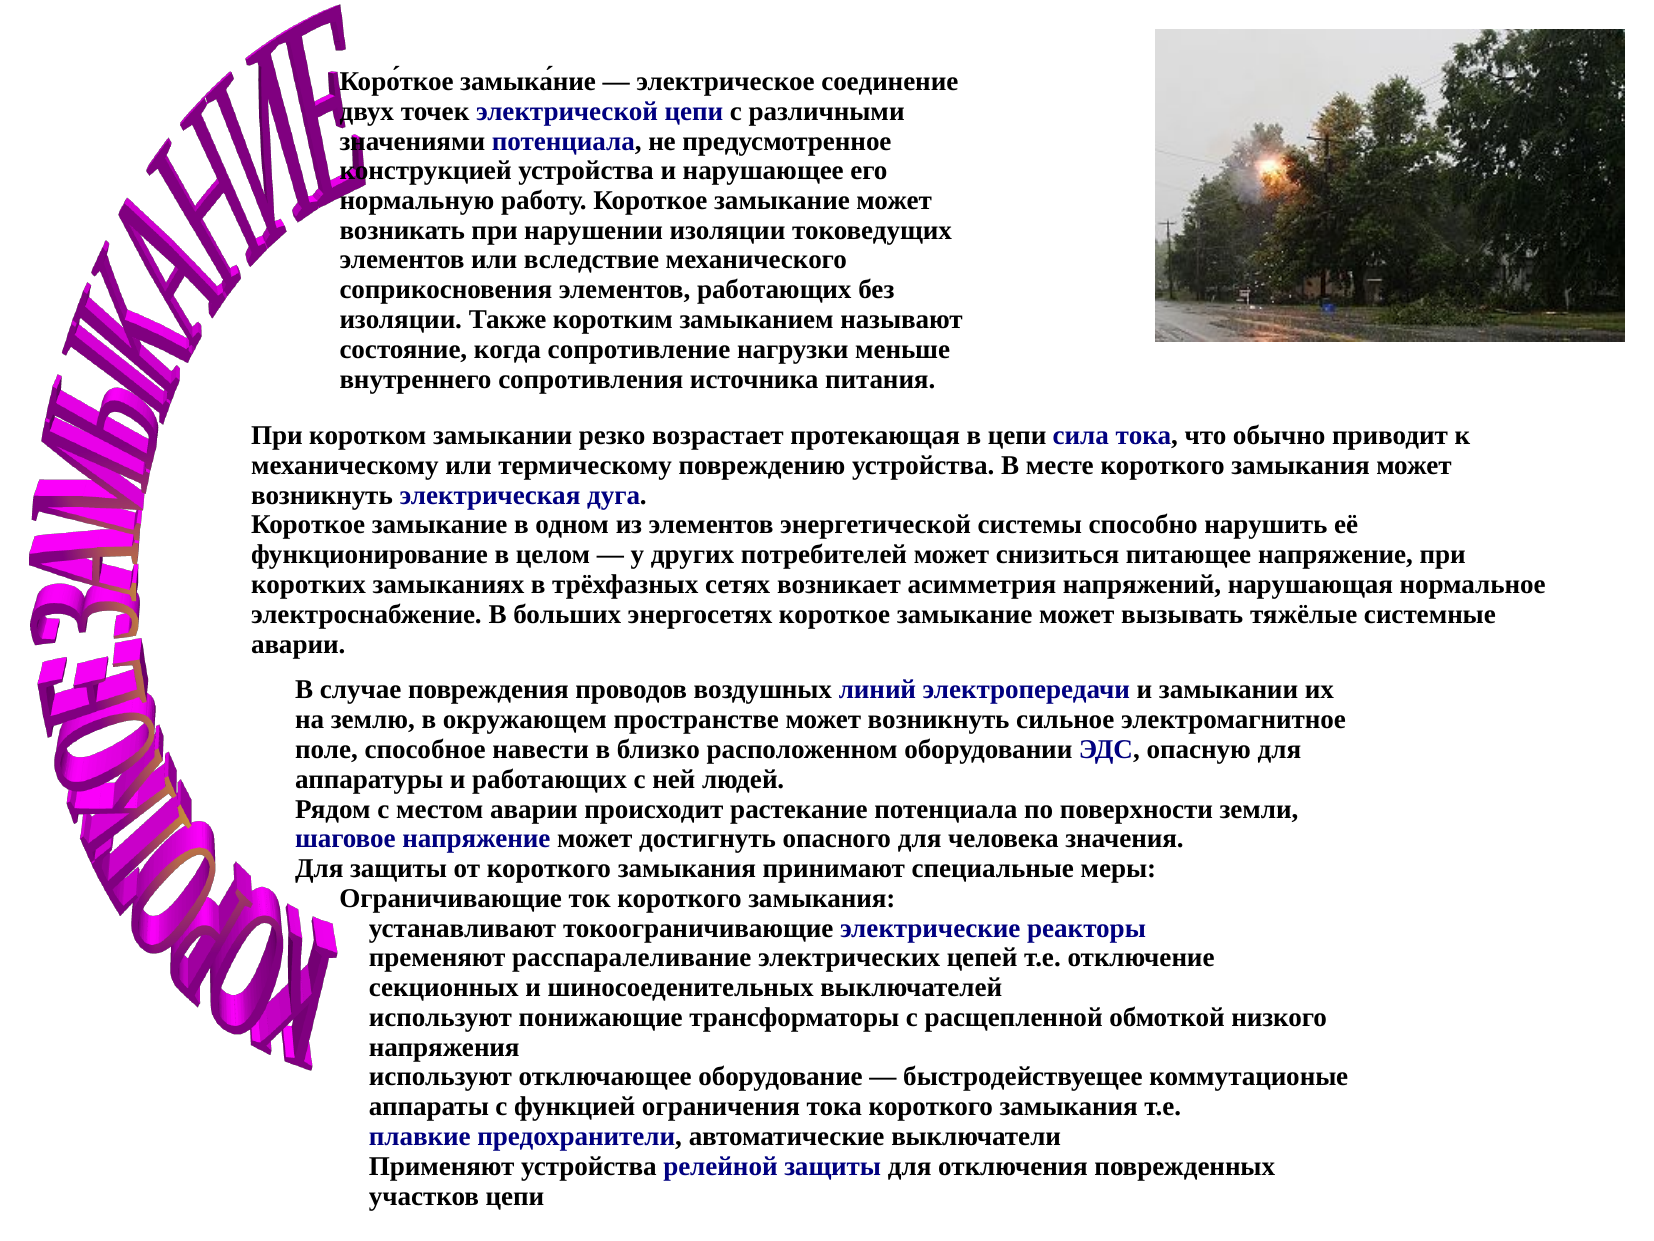

КОРОТКОЕ ЗАМЫКАНИЕ
Коро́ткое замыка́ние — электрическое соединение двух точек электрической цепи с различными значениями потенциала, не предусмотренное конструкцией устройства и нарушающее его нормальную работу. Короткое замыкание может возникать при нарушении изоляции токоведущих элементов или вследствие механического соприкосновения элементов, работающих без изоляции. Также коротким замыканием называют состояние, когда сопротивление нагрузки меньше внутреннего сопротивления источника питания.
При коротком замыкании резко возрастает протекающая в цепи сила тока, что обычно приводит к механическому или термическому повреждению устройства. В месте короткого замыкания может возникнуть электрическая дуга.
Короткое замыкание в одном из элементов энергетической системы способно нарушить её функционирование в целом — у других потребителей может снизиться питающее напряжение, при коротких замыканиях в трёхфазных сетях возникает асимметрия напряжений, нарушающая нормальное электроснабжение. В больших энергосетях короткое замыкание может вызывать тяжёлые системные аварии.
# В случае повреждения проводов воздушных линий электропередачи и замыкании их на землю, в окружающем пространстве может возникнуть сильное электромагнитное поле, способное навести в близко расположенном оборудовании ЭДС, опасную для аппаратуры и работающих с ней людей. Рядом с местом аварии происходит растекание потенциала по поверхности земли, шаговое напряжение может достигнуть опасного для человека значения. Для защиты от короткого замыкания принимают специальные меры:
Ограничивающие ток короткого замыкания:
устанавливают токоограничивающие электрические реакторы
пременяют расспаралеливание электрических цепей т.е. отключение секционных и шиносоеденительных выключателей
используют понижающие трансформаторы с расщепленной обмоткой низкого напряжения
используют отключающее оборудование — быстродействуещее коммутационые аппараты с функцией ограничения тока короткого замыкания т.е. плавкие предохранители, автоматические выключатели
Применяют устройства релейной защиты для отключения поврежденных участков цепи